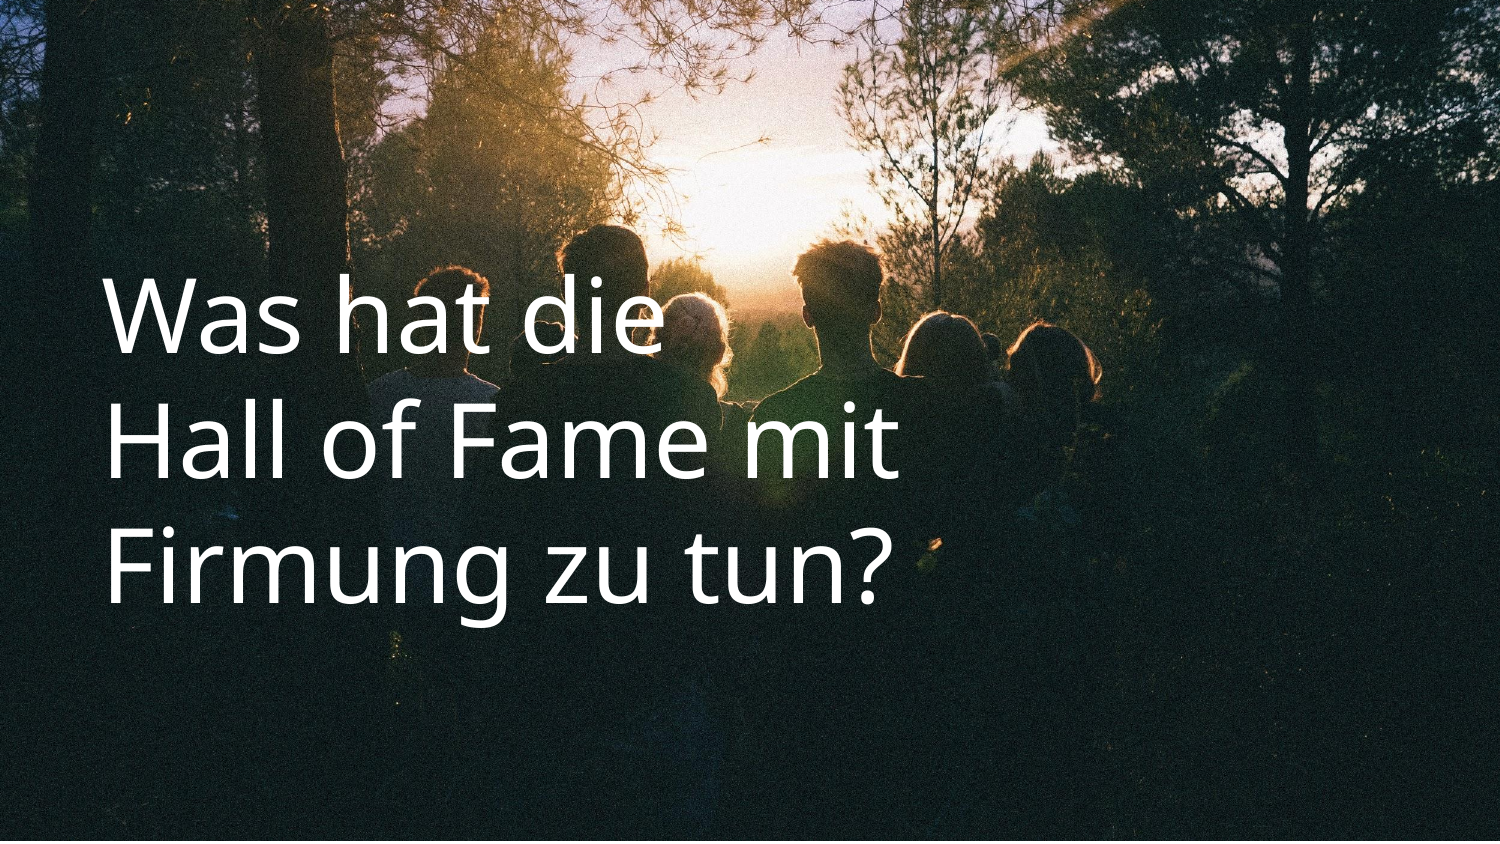

Was hat die
Hall of Fame mit Firmung zu tun?